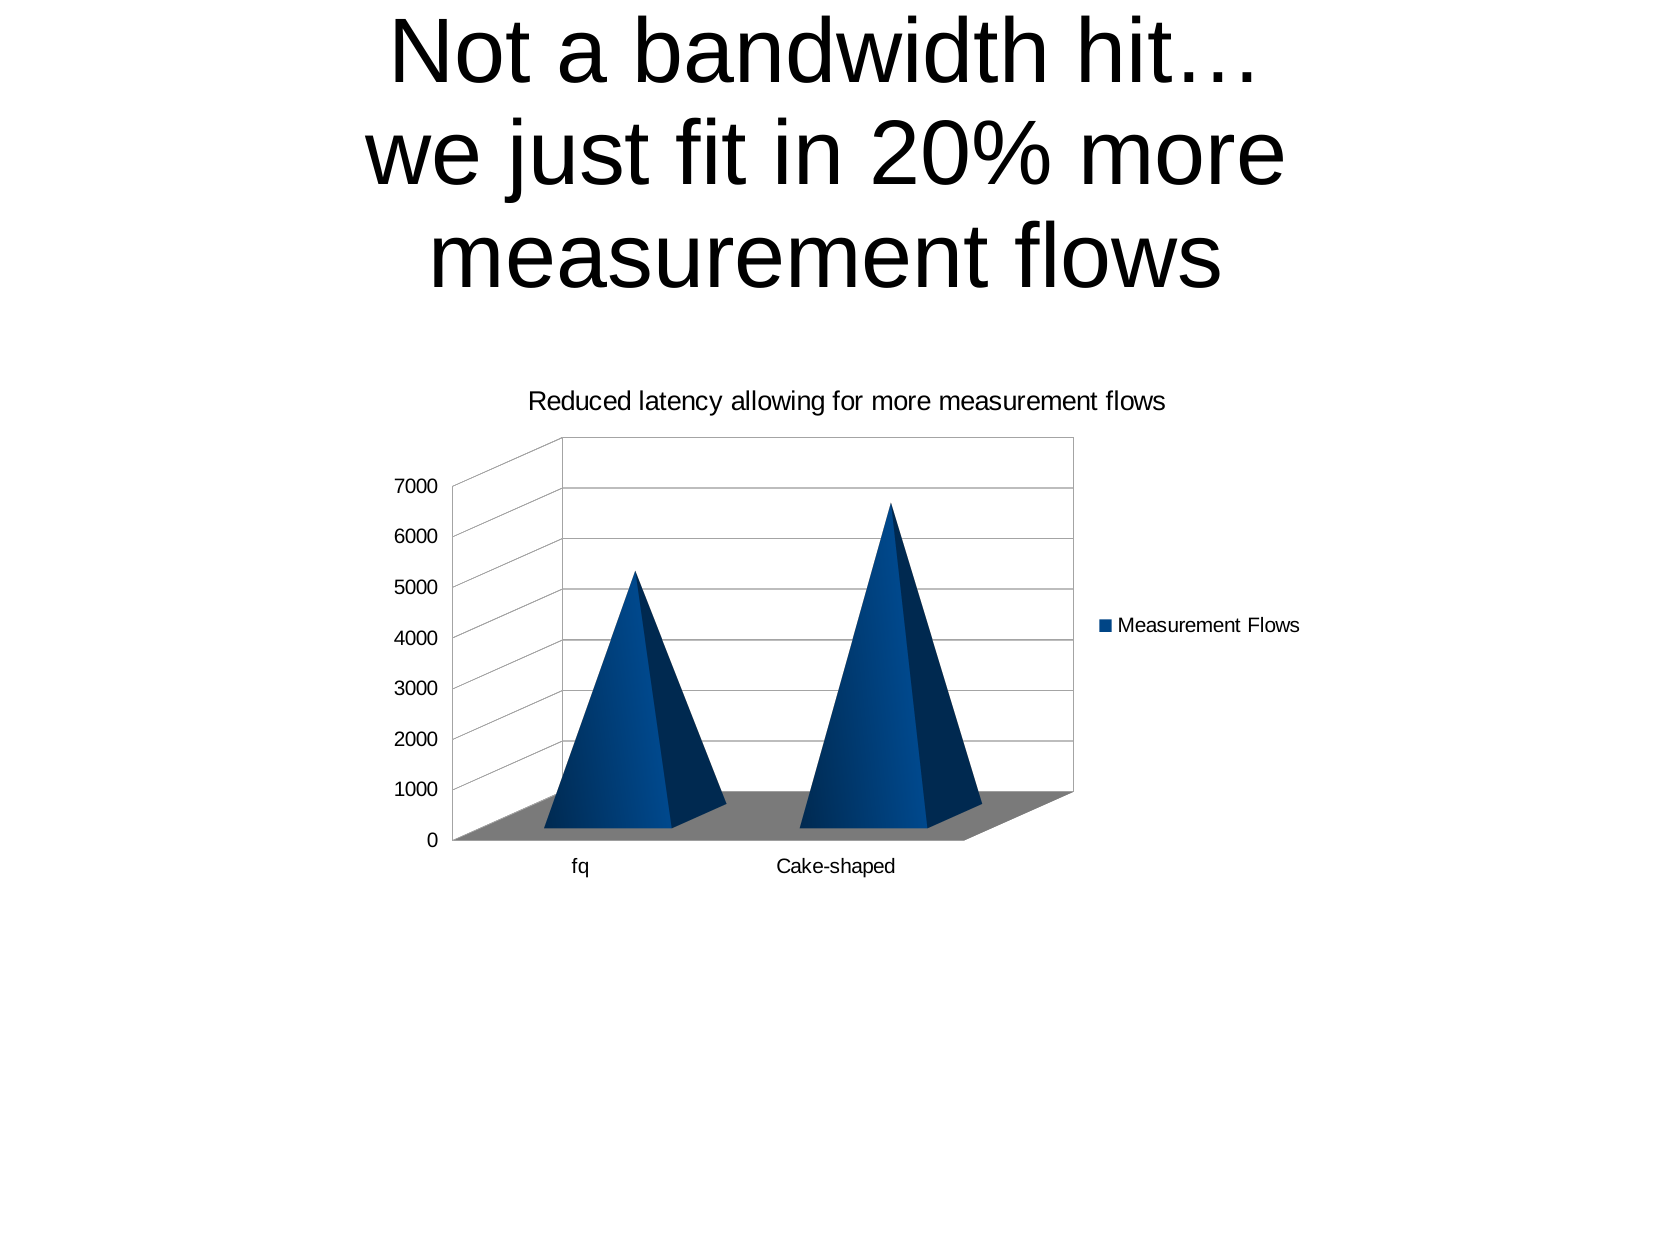

# Not a bandwidth hit… we just fit in 20% more measurement flows
[unsupported chart]